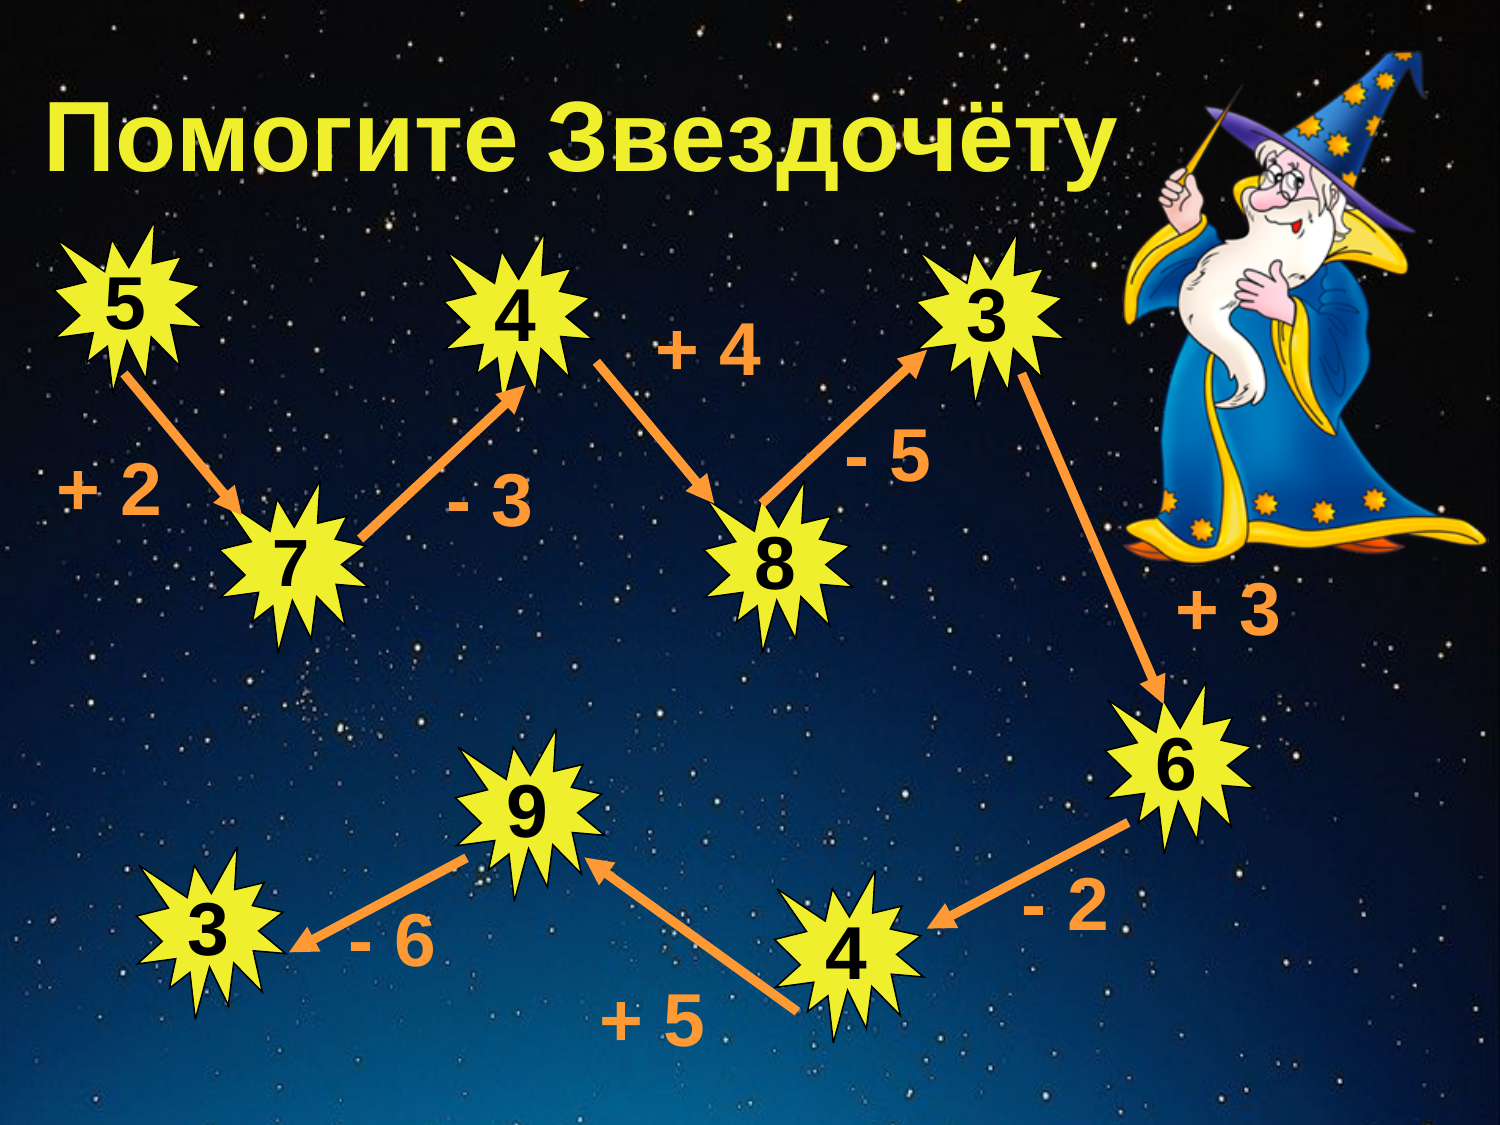

# Помогите Звездочёту
5
4
3
+ 4
- 5
+ 2
- 3
7
8
+ 3
6
9
3
- 2
4
- 6
+ 5